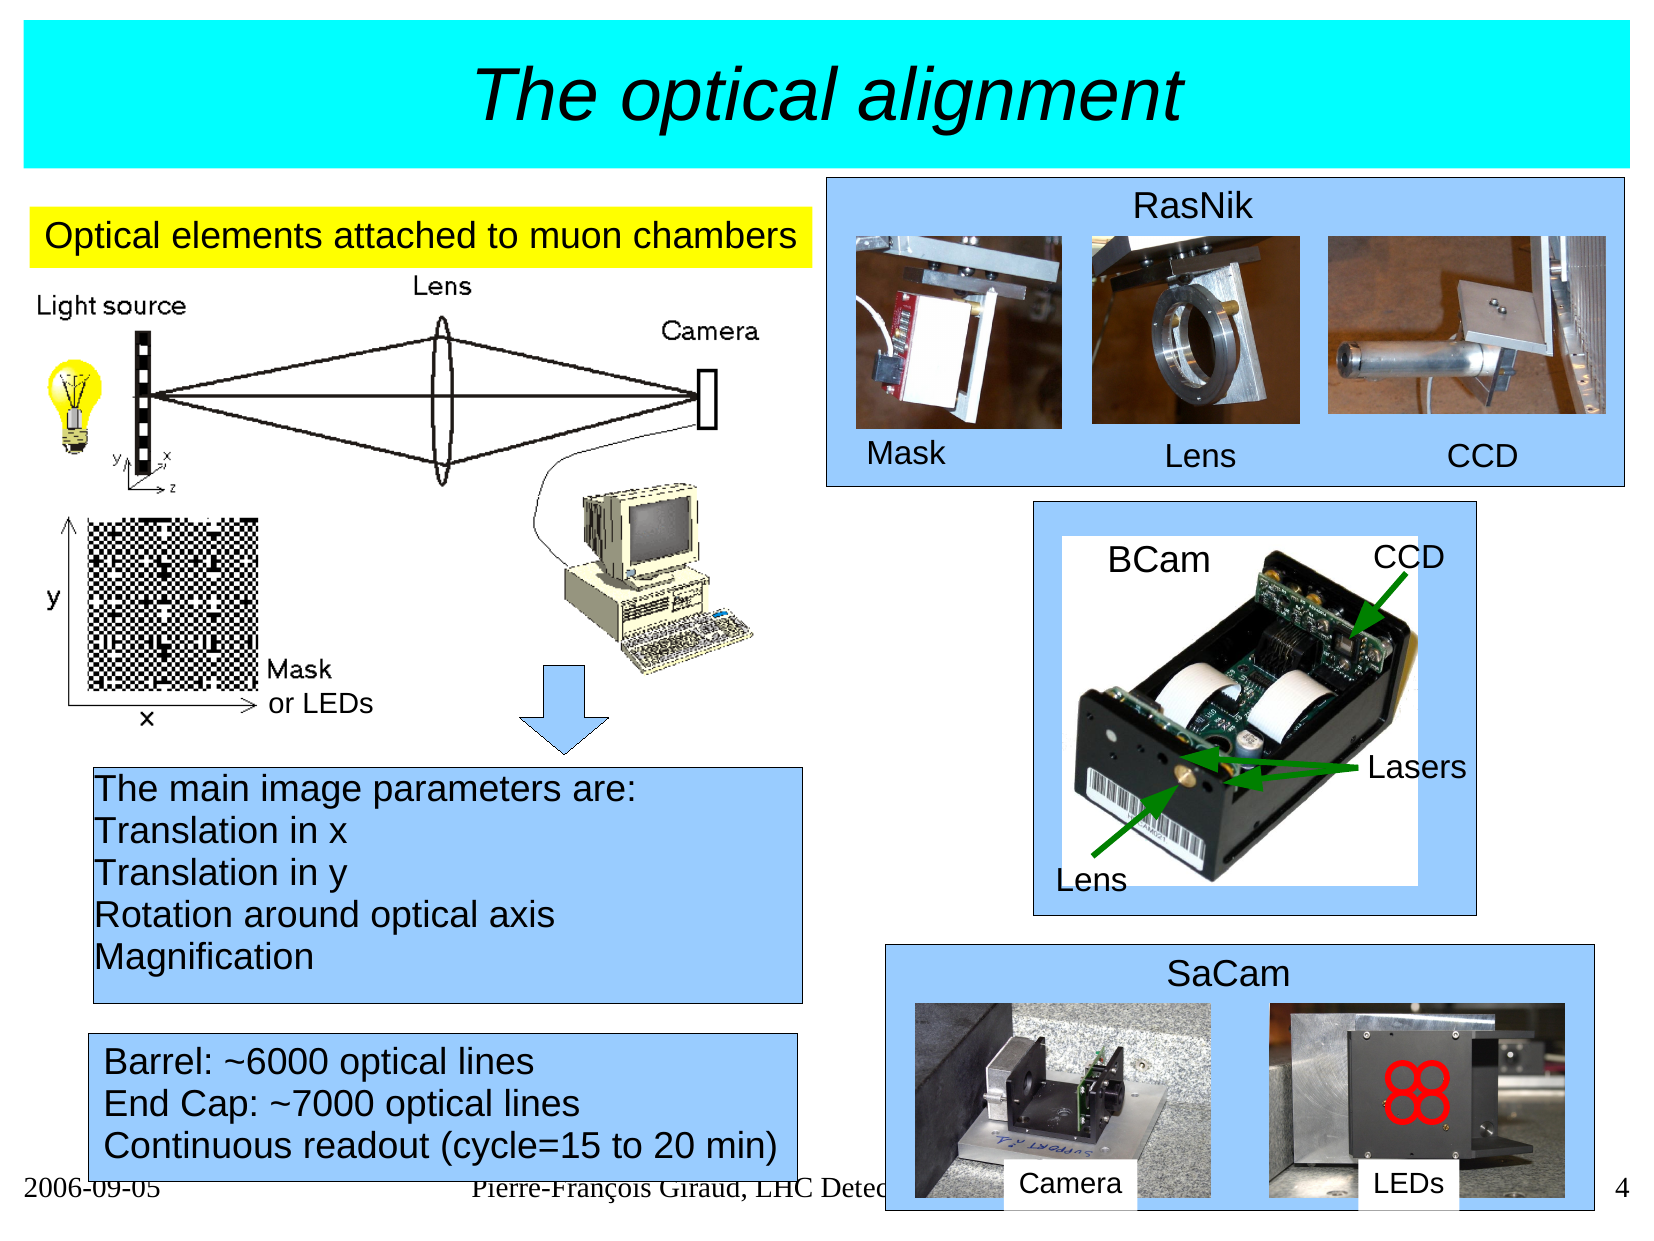

# The optical alignment
RasNik
Mask
Lens
CCD
Optical elements attached to muon chambers
or LEDs
BCam
CCD
Lasers
Lens
The main image parameters are:
Translation in x
Translation in y
Rotation around optical axis
Magnification
SaCam
Camera
LEDs
Barrel: ~6000 optical lines
End Cap: ~7000 optical lines
Continuous readout (cycle=15 to 20 min)
2006-09-05
Pierre-François Giraud, LHC Detector Alignment Workshop
4